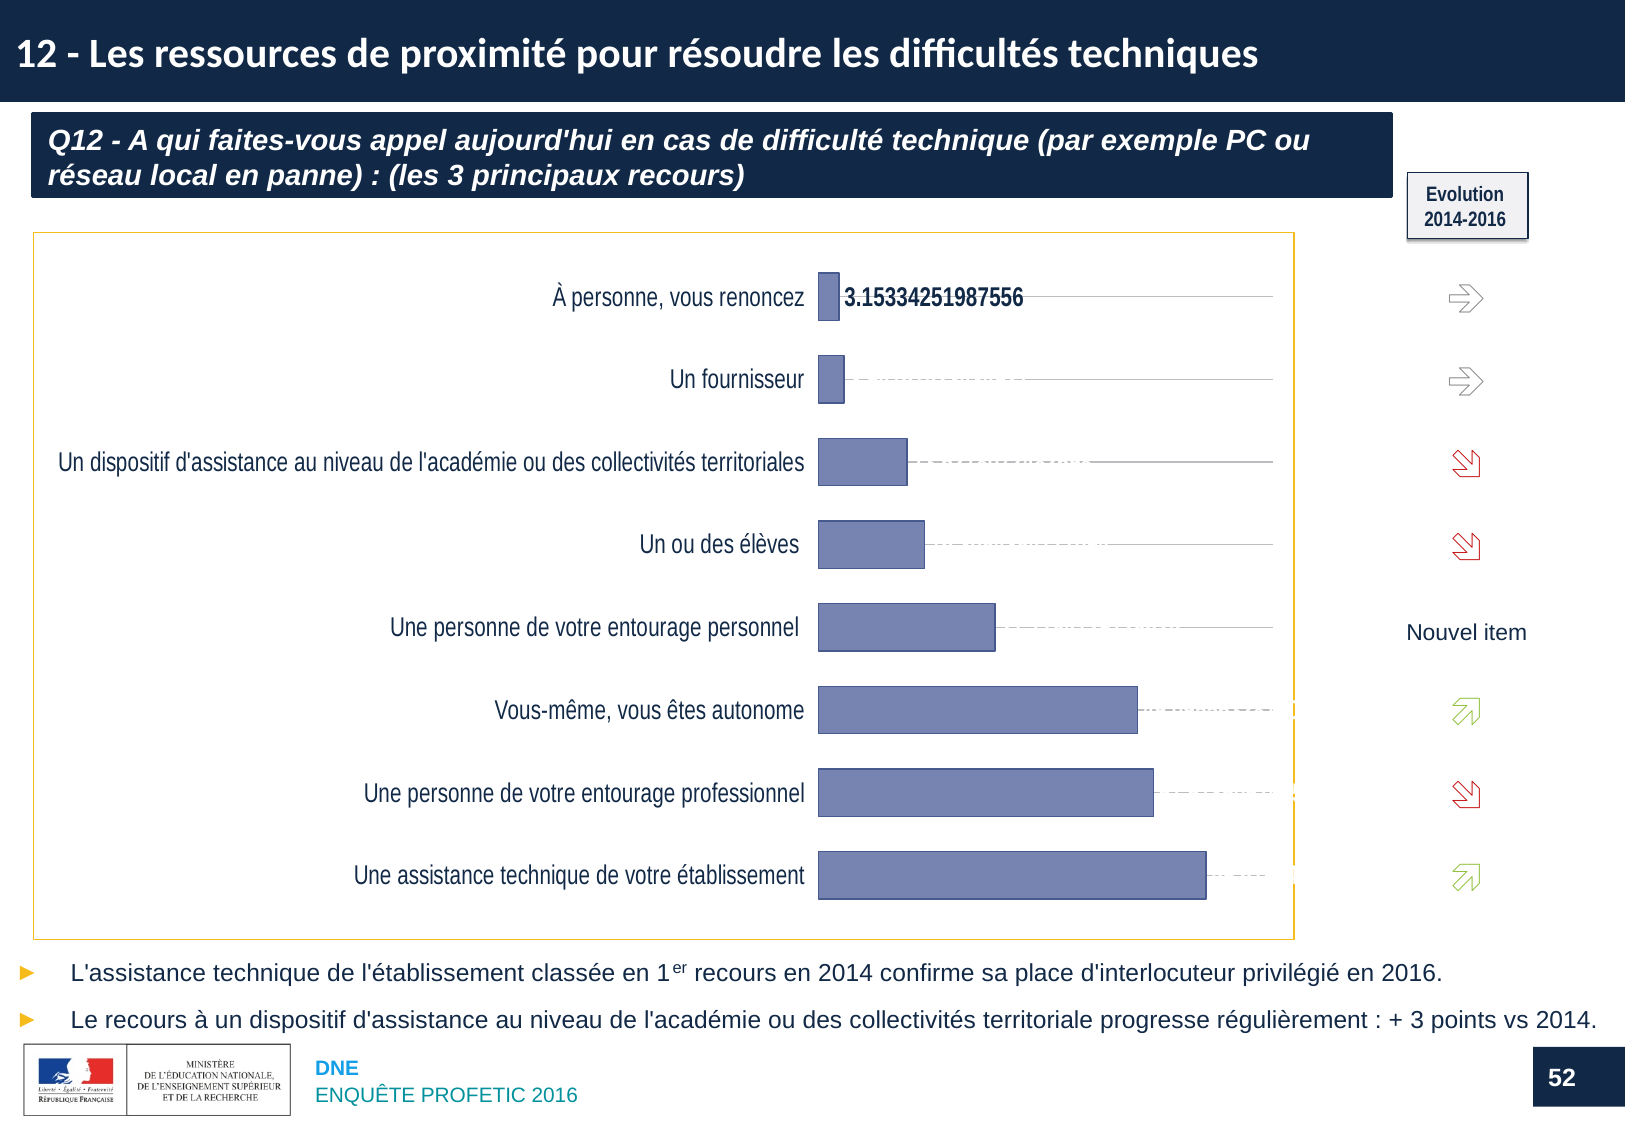

12 - Les ressources de proximité pour résoudre les difficultés techniques
Q12 - A qui faites-vous appel aujourd'hui en cas de difficulté technique (par exemple PC ou réseau local en panne) : (les 3 principaux recours)
Evolution
2014-2016
### Chart
| Category | Série1 |
|---|---|
| Une assistance technique de votre établissement | 59.6197425829586 |
| Une personne de votre entourage professionnel | 51.5186067085703 |
| Vous-même, vous êtes autonome | 49.0955632814019 |
| Une personne de votre entourage personnel | 27.1784729728625 |
| Un ou des élèves | 16.3084384777094 |
| Un dispositif d'assistance au niveau de l'académie ou des collectivités territoriales | 13.6278072482698 |
| Un fournisseur | 3.94167523434927 |
| À personne, vous renoncez | 3.15334251987556 |



Nouvel item



# L'assistance technique de l'établissement classée en 1er recours en 2014 confirme sa place d'interlocuteur privilégié en 2016.
Le recours à un dispositif d'assistance au niveau de l'académie ou des collectivités territoriale progresse régulièrement : + 3 points vs 2014.
52